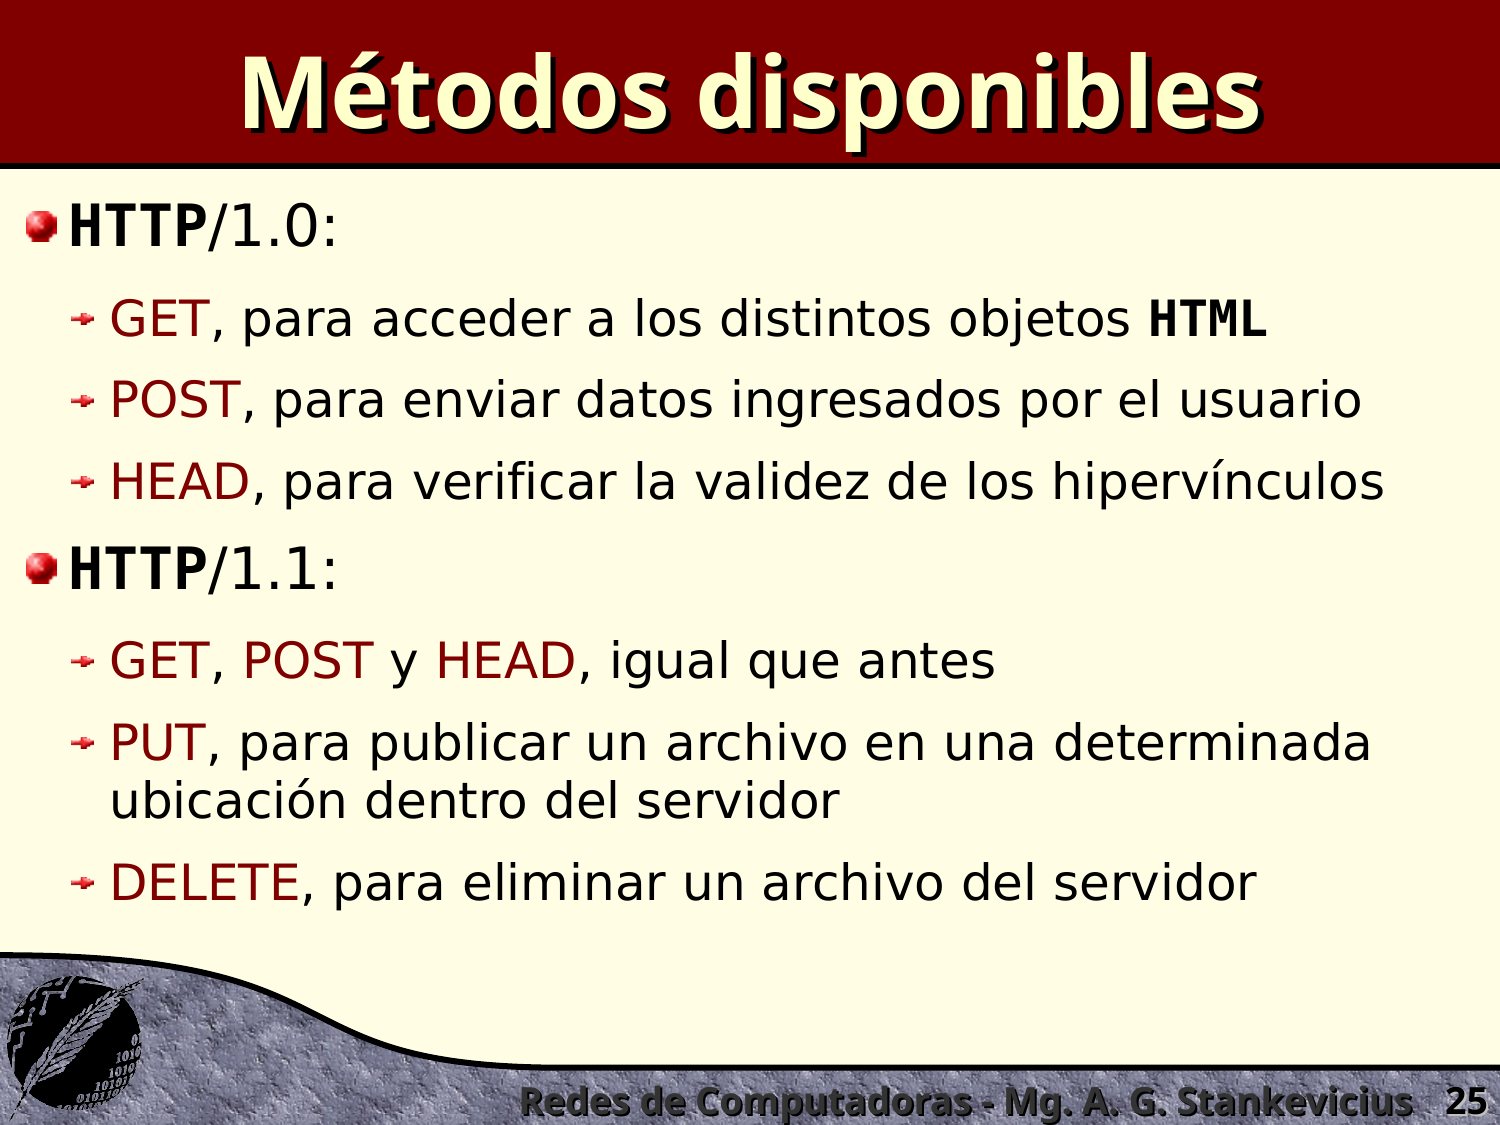

# Métodos disponibles
HTTP/1.0:
GET, para acceder a los distintos objetos HTML
POST, para enviar datos ingresados por el usuario
HEAD, para verificar la validez de los hipervínculos
HTTP/1.1:
GET, POST y HEAD, igual que antes
PUT, para publicar un archivo en una determinada ubicación dentro del servidor
DELETE, para eliminar un archivo del servidor
25